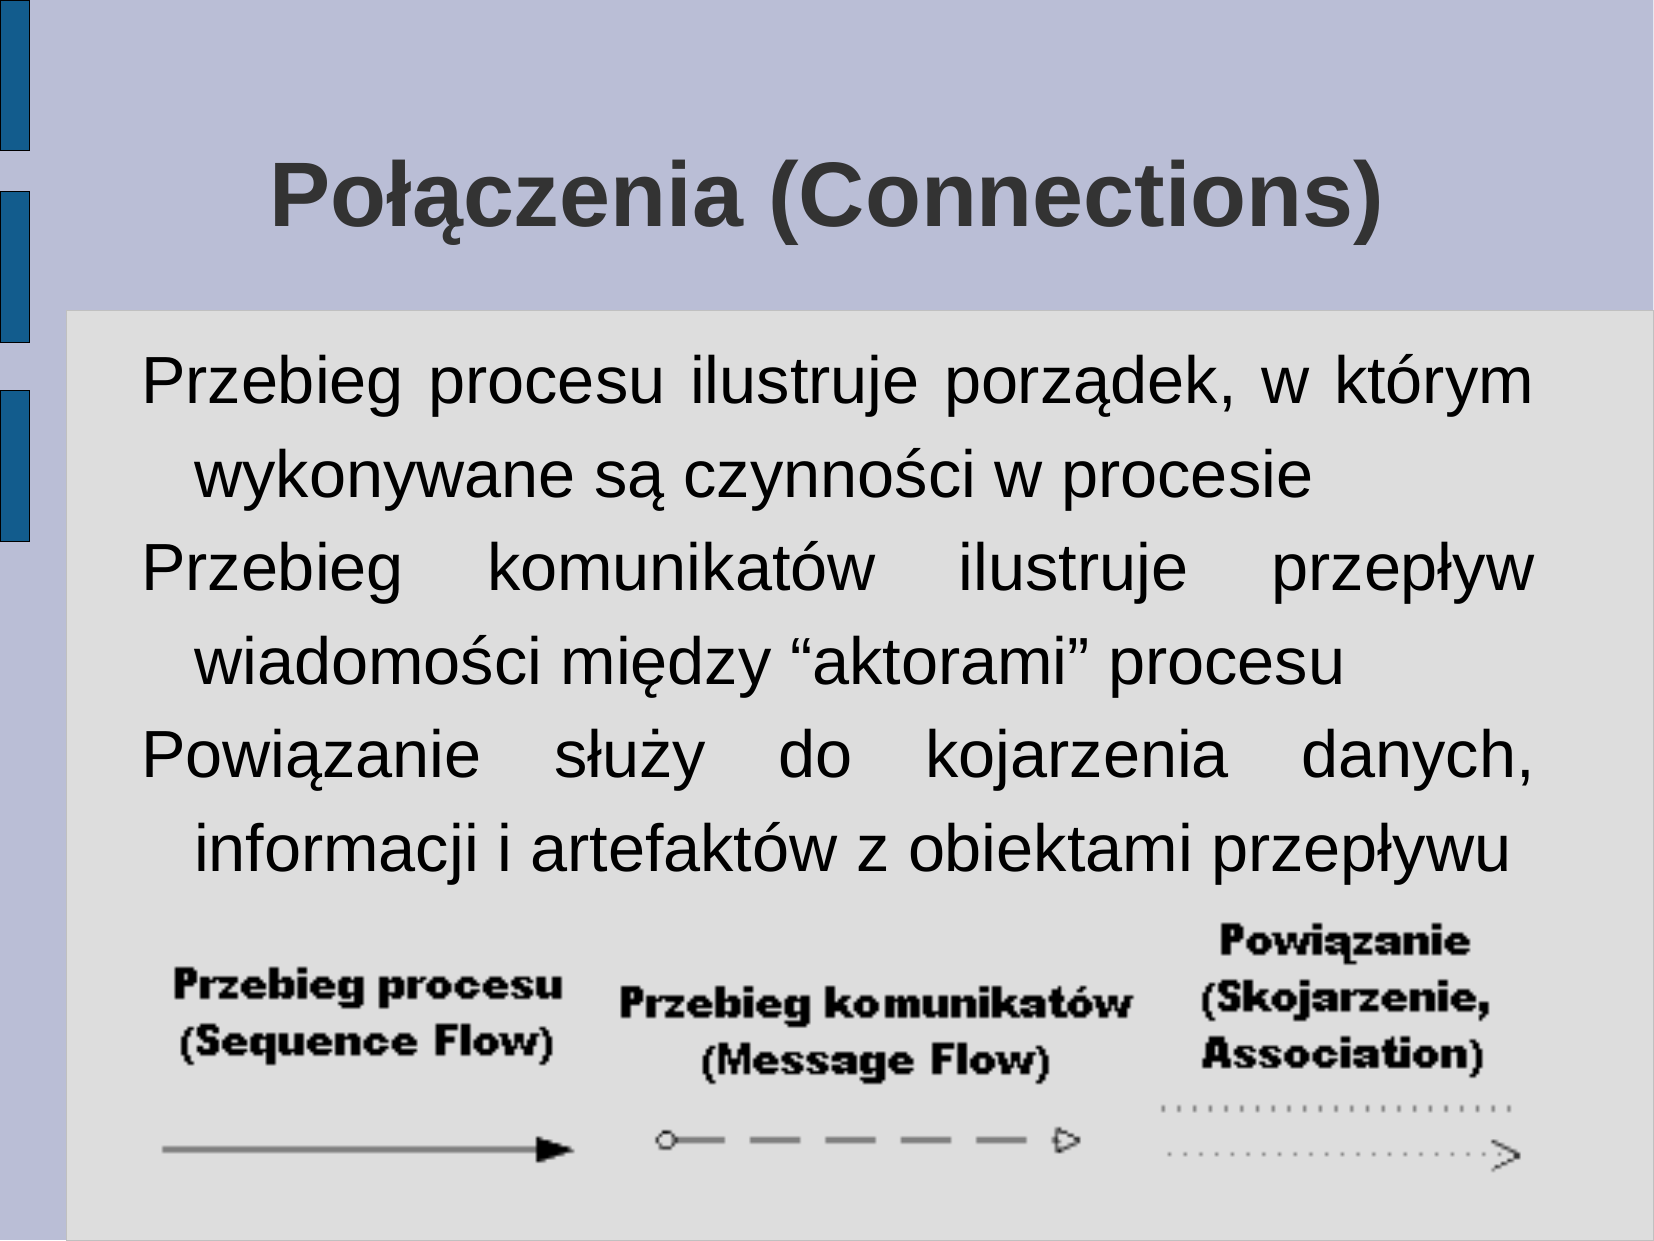

# Połączenia (Connections)
Przebieg procesu ilustruje porządek, w którym wykonywane są czynności w procesie
Przebieg komunikatów ilustruje przepływ wiadomości między “aktorami” procesu
Powiązanie służy do kojarzenia danych, informacji i artefaktów z obiektami przepływu